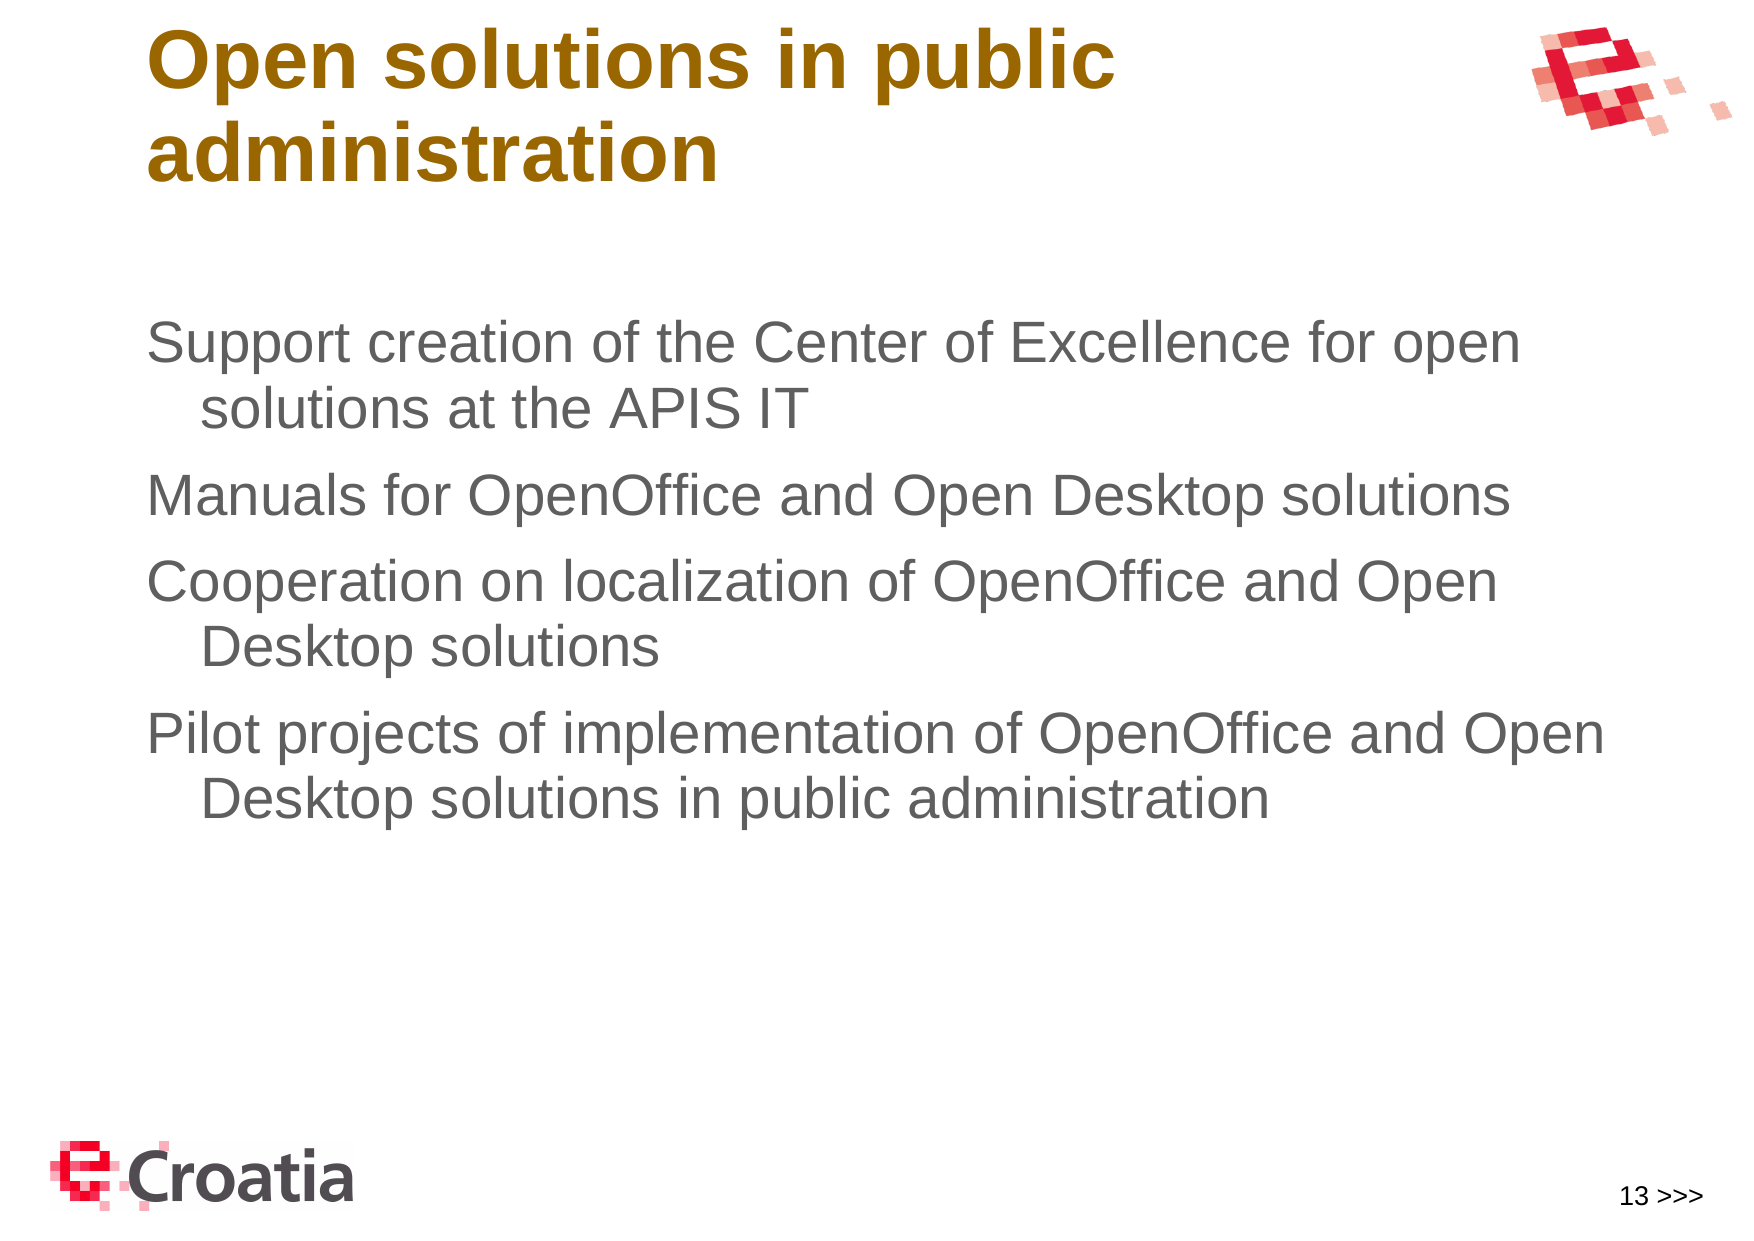

# Open solutions in public administration
Support creation of the Center of Excellence for open solutions at the APIS IT
Manuals for OpenOffice and Open Desktop solutions
Cooperation on localization of OpenOffice and Open Desktop solutions
Pilot projects of implementation of OpenOffice and Open Desktop solutions in public administration